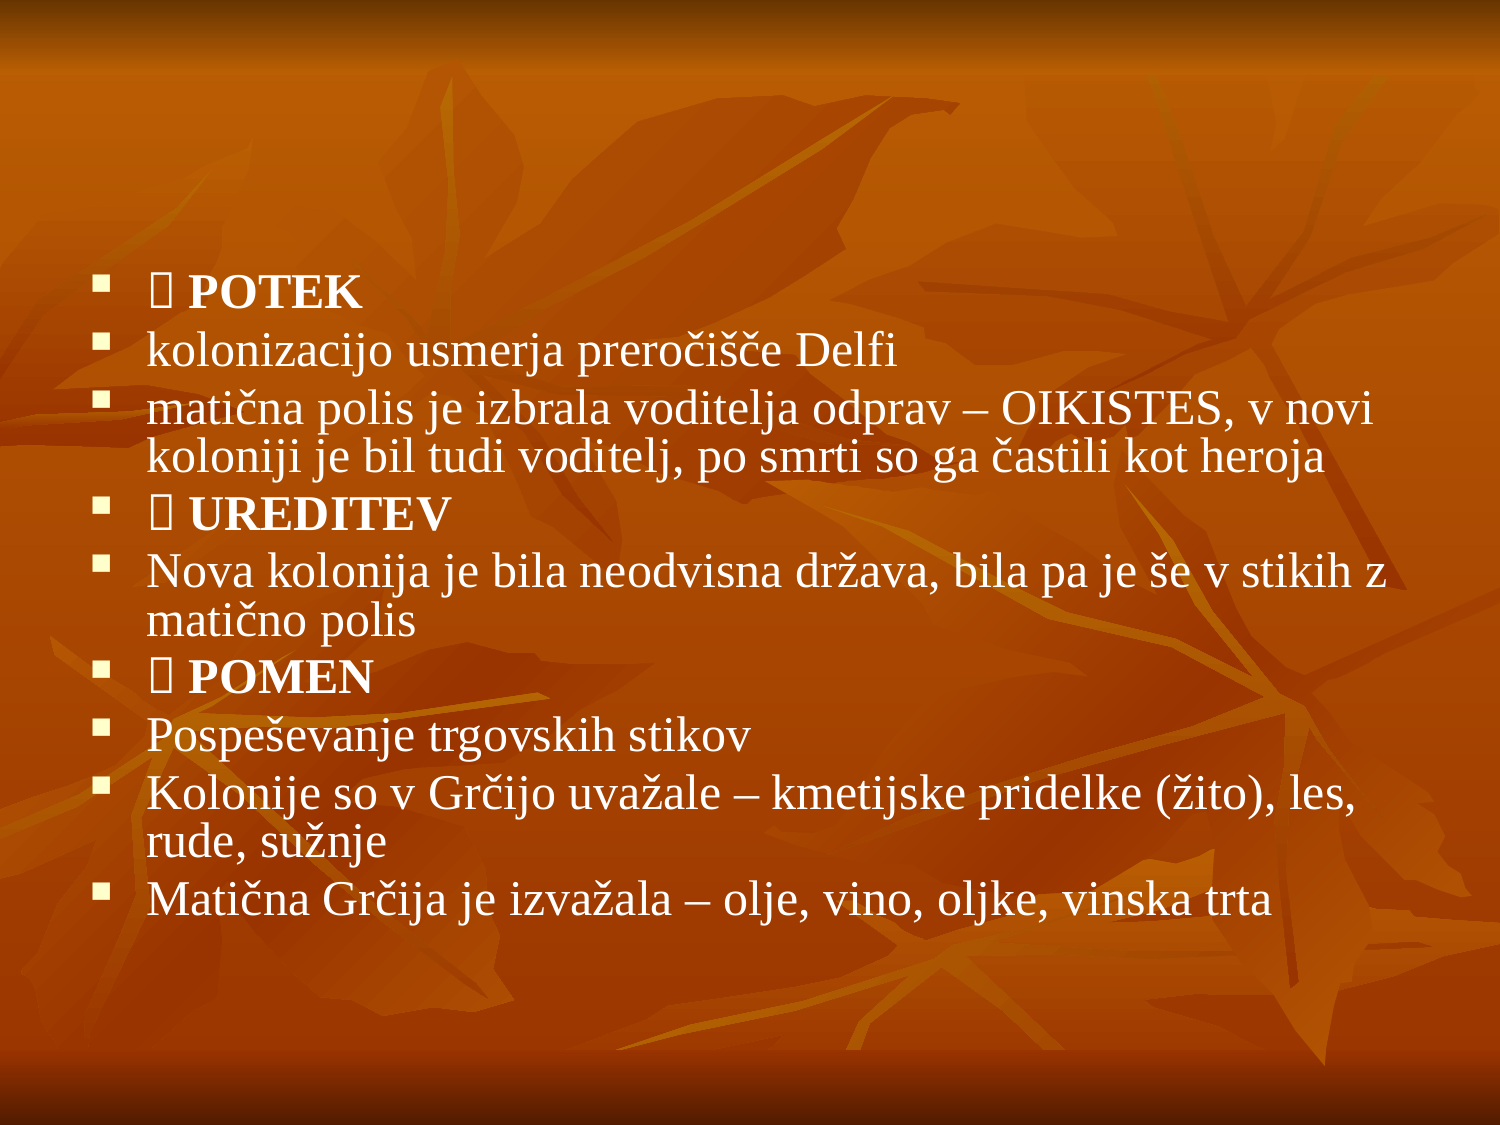

#
 POTEK
kolonizacijo usmerja preročišče Delfi
matična polis je izbrala voditelja odprav – OIKISTES, v novi koloniji je bil tudi voditelj, po smrti so ga častili kot heroja
 UREDITEV
Nova kolonija je bila neodvisna država, bila pa je še v stikih z matično polis
 POMEN
Pospeševanje trgovskih stikov
Kolonije so v Grčijo uvažale – kmetijske pridelke (žito), les, rude, sužnje
Matična Grčija je izvažala – olje, vino, oljke, vinska trta